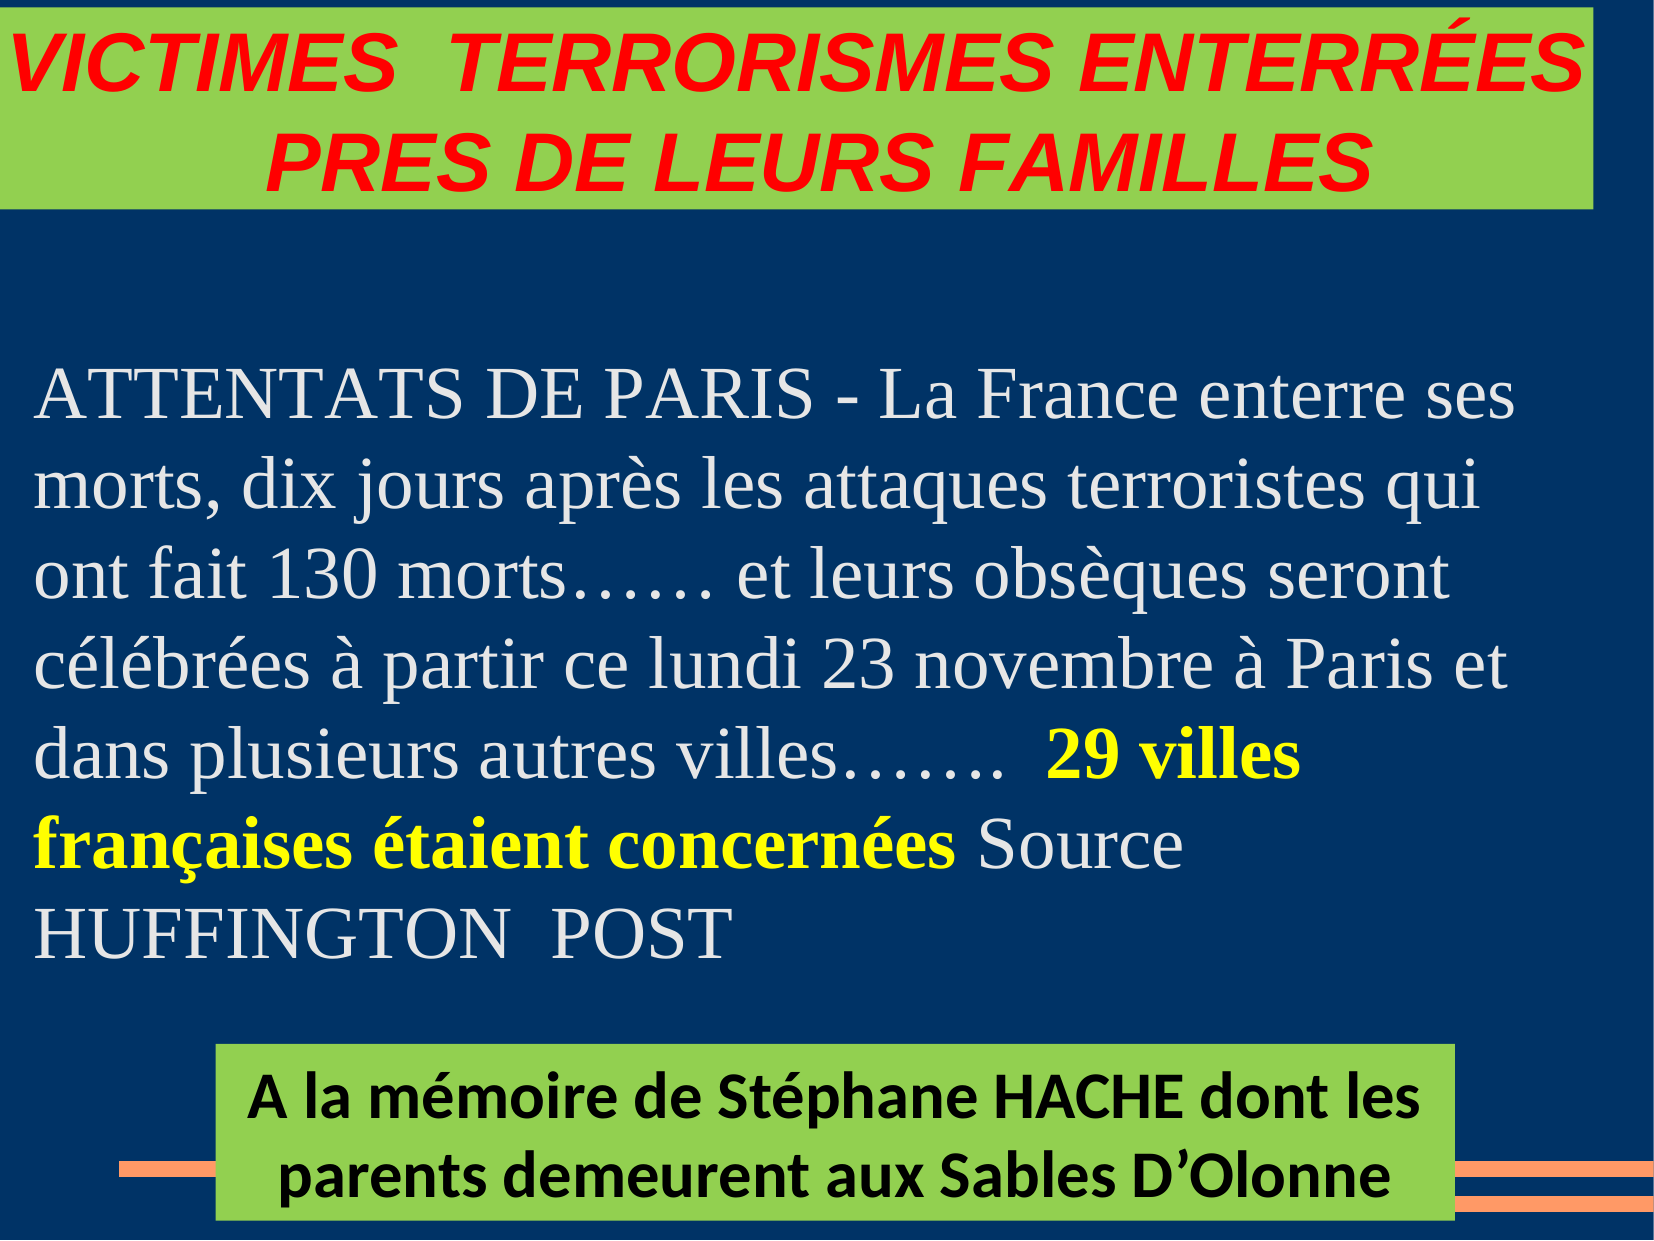

# VICTIMES TERRORISMES ENTERRÉES PRES DE LEURS FAMILLES
ATTENTATS DE PARIS - La France enterre ses morts, dix jours après les attaques terroristes qui ont fait 130 morts…… et leurs obsèques seront célébrées à partir ce lundi 23 novembre à Paris et dans plusieurs autres villes……. 29 villes françaises étaient concernées Source HUFFINGTON POST
A la mémoire de Stéphane HACHE dont les parents demeurent aux Sables D’Olonne